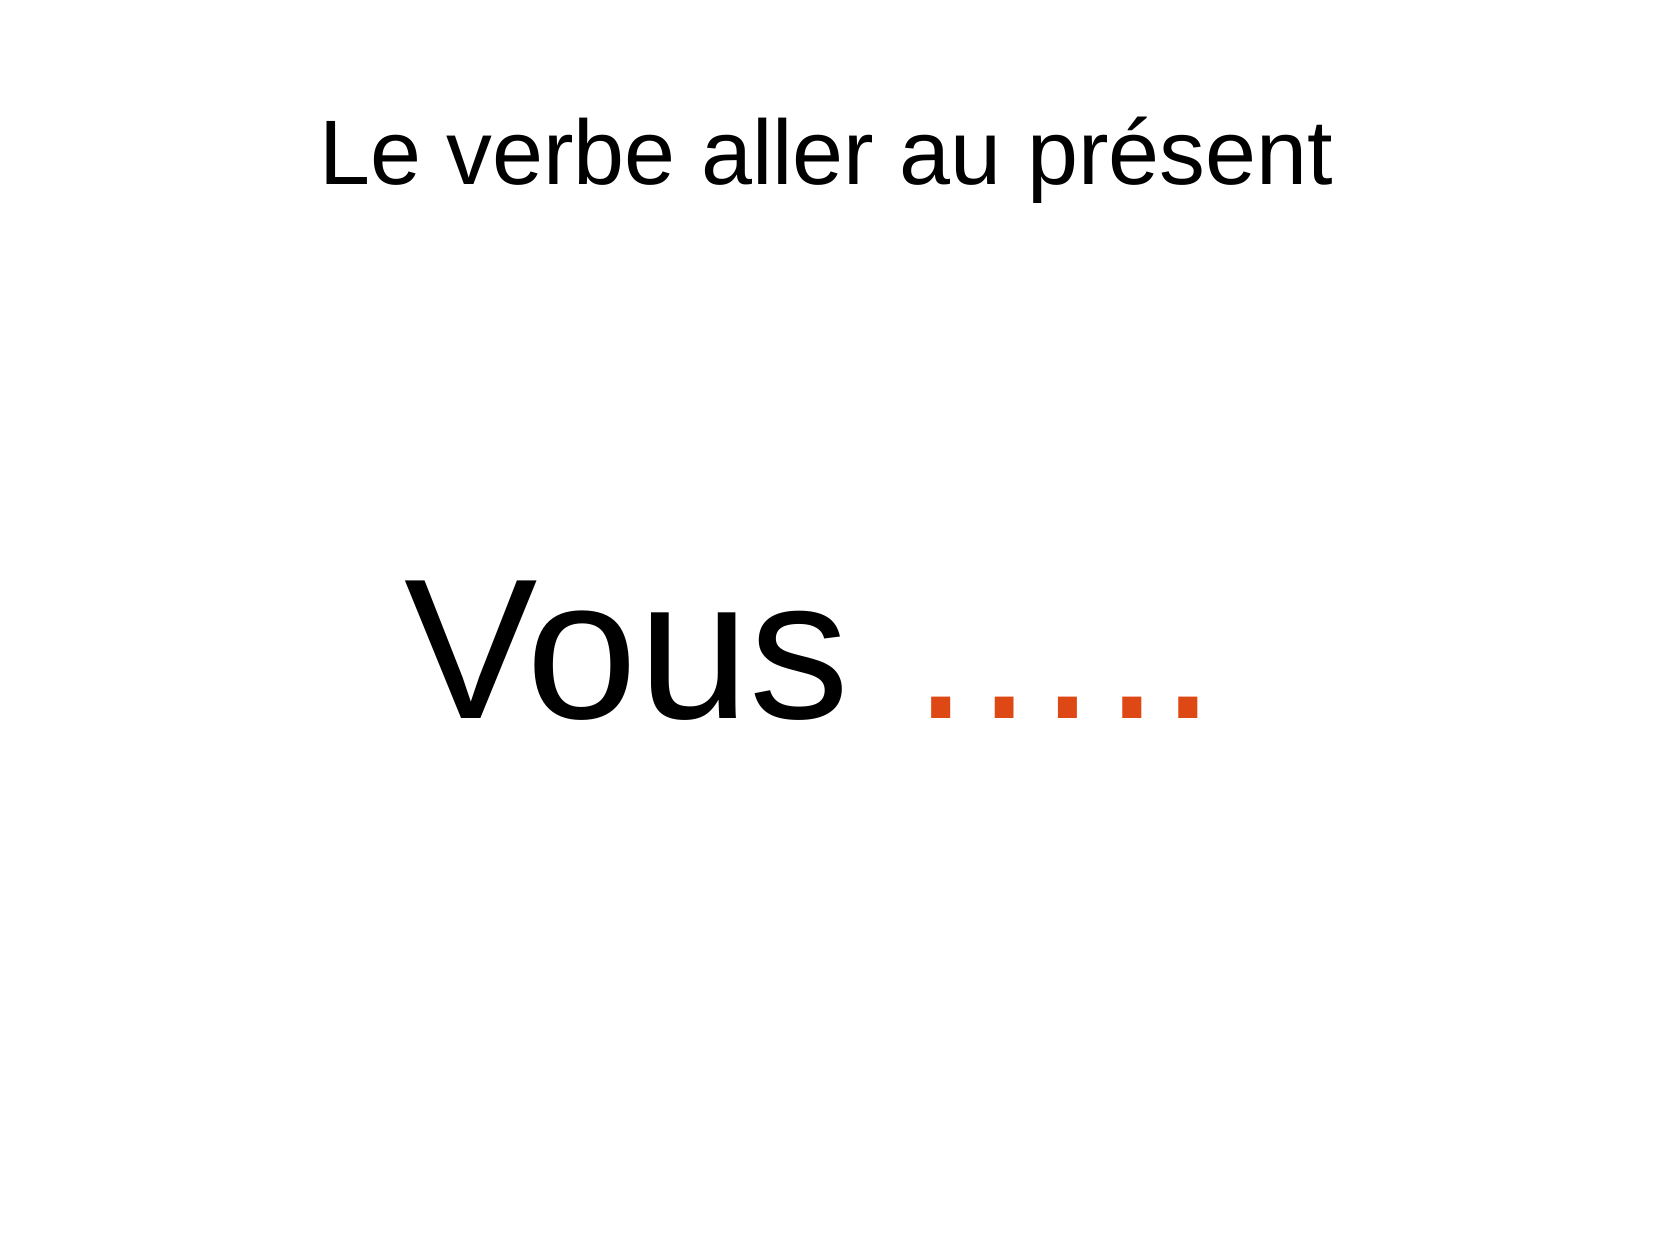

# Le verbe aller au présent
Vous …..